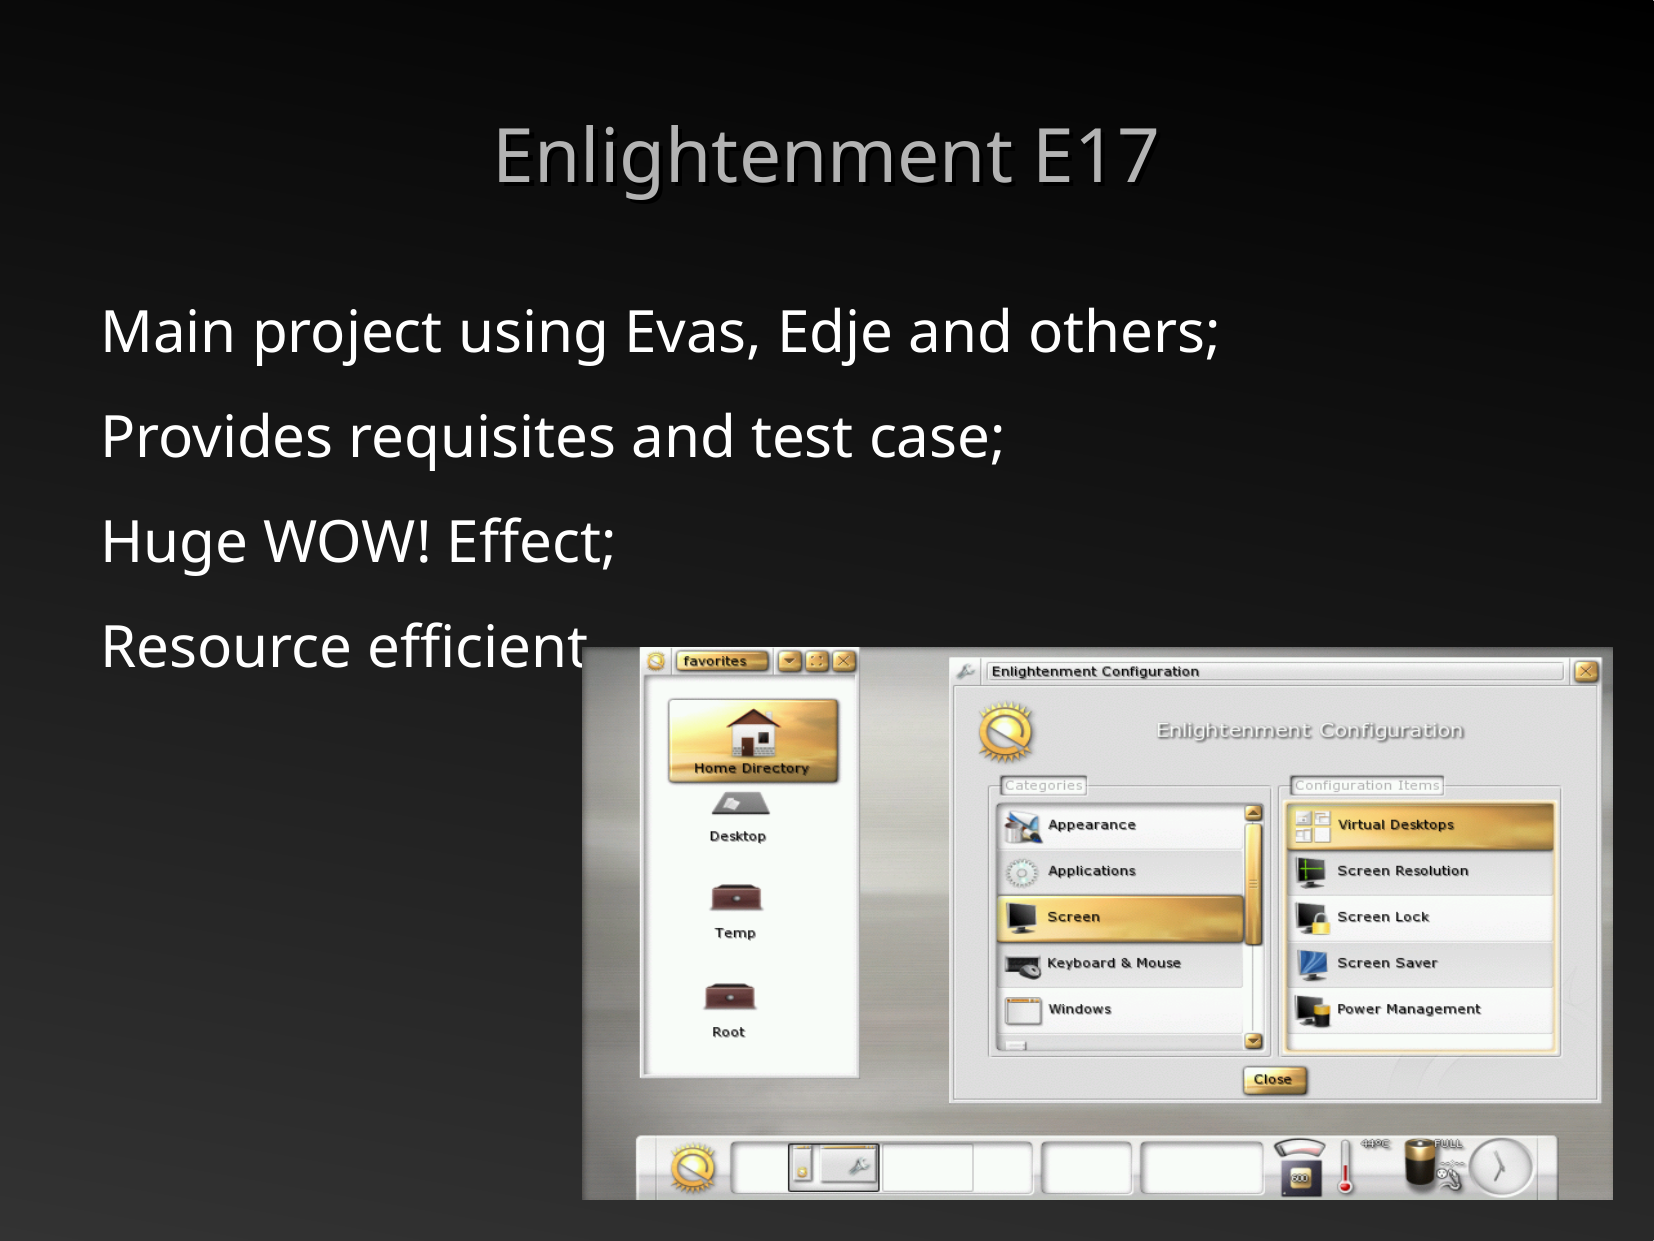

# Enlightenment E17
Main project using Evas, Edje and others;
Provides requisites and test case;
Huge WOW! Effect;
Resource efficient.